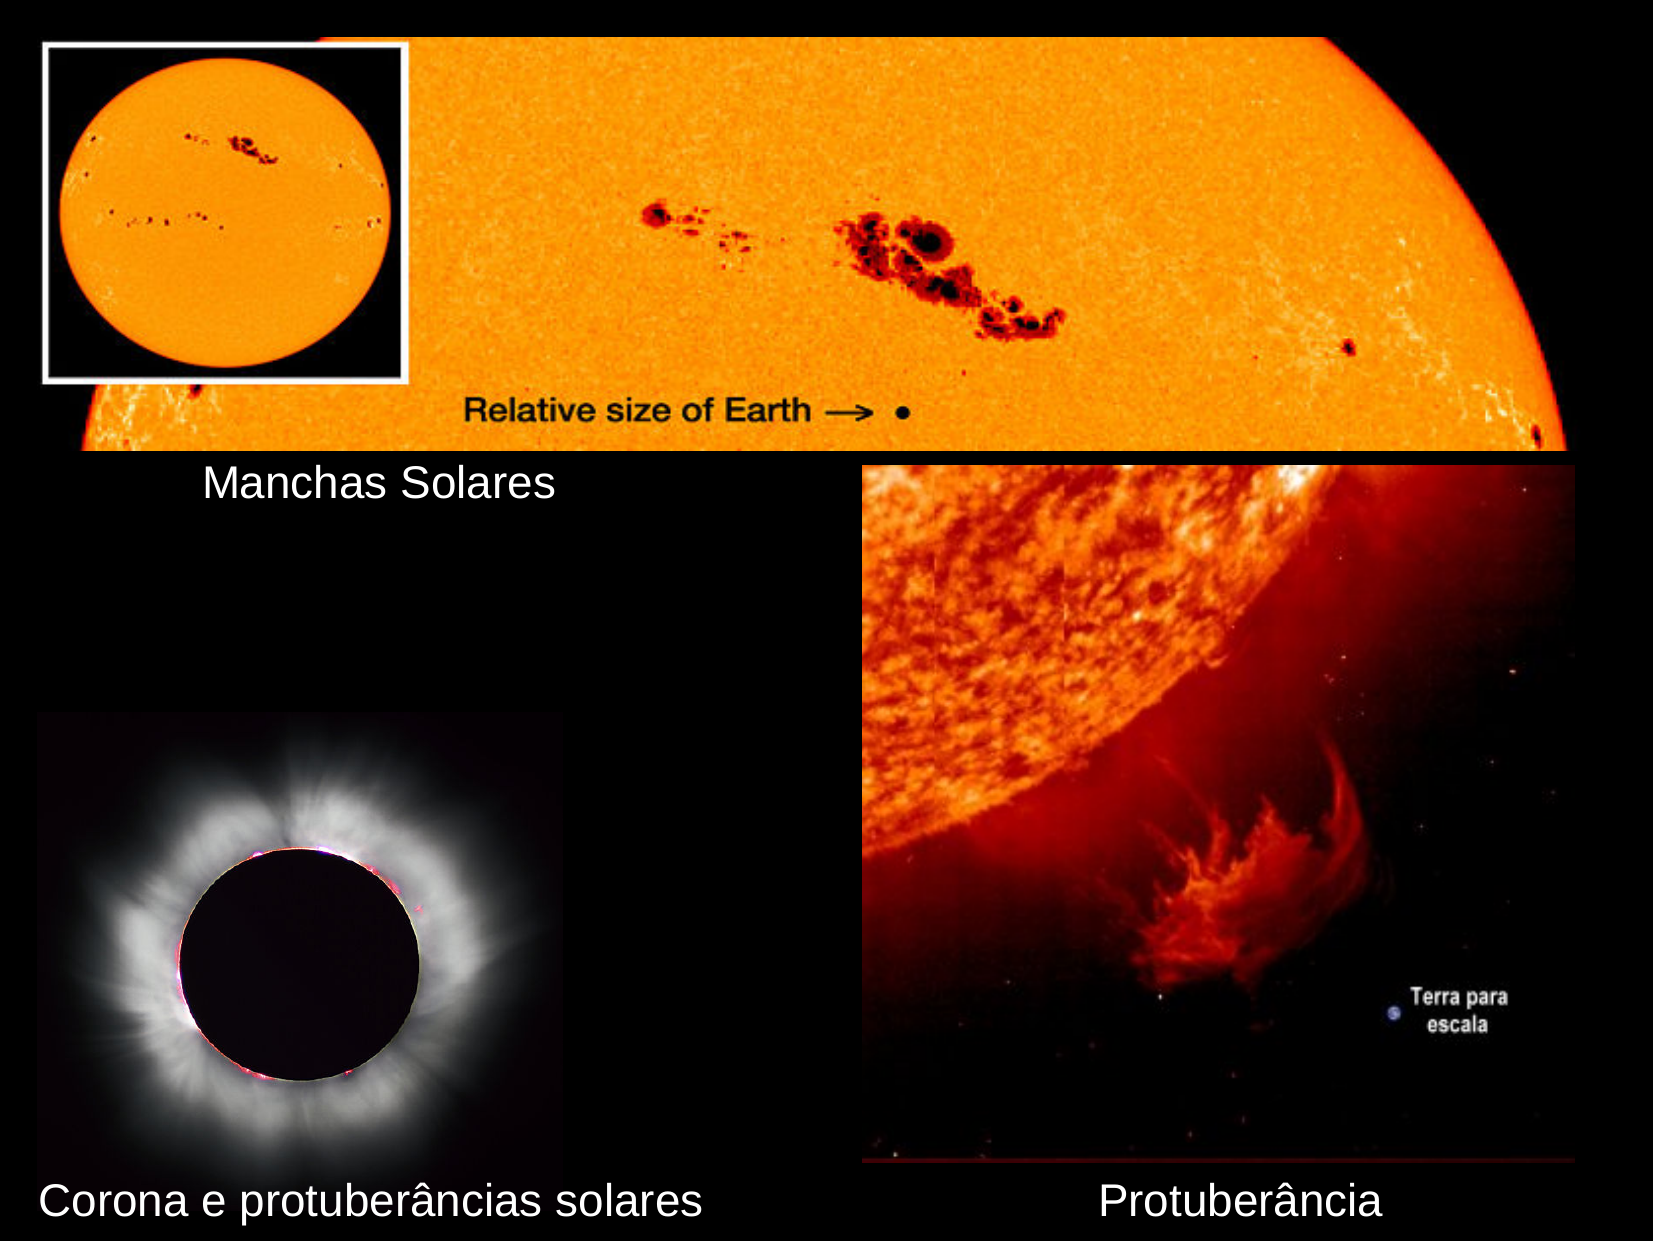

#
Manchas Solares
Corona e protuberâncias solares
Protuberância